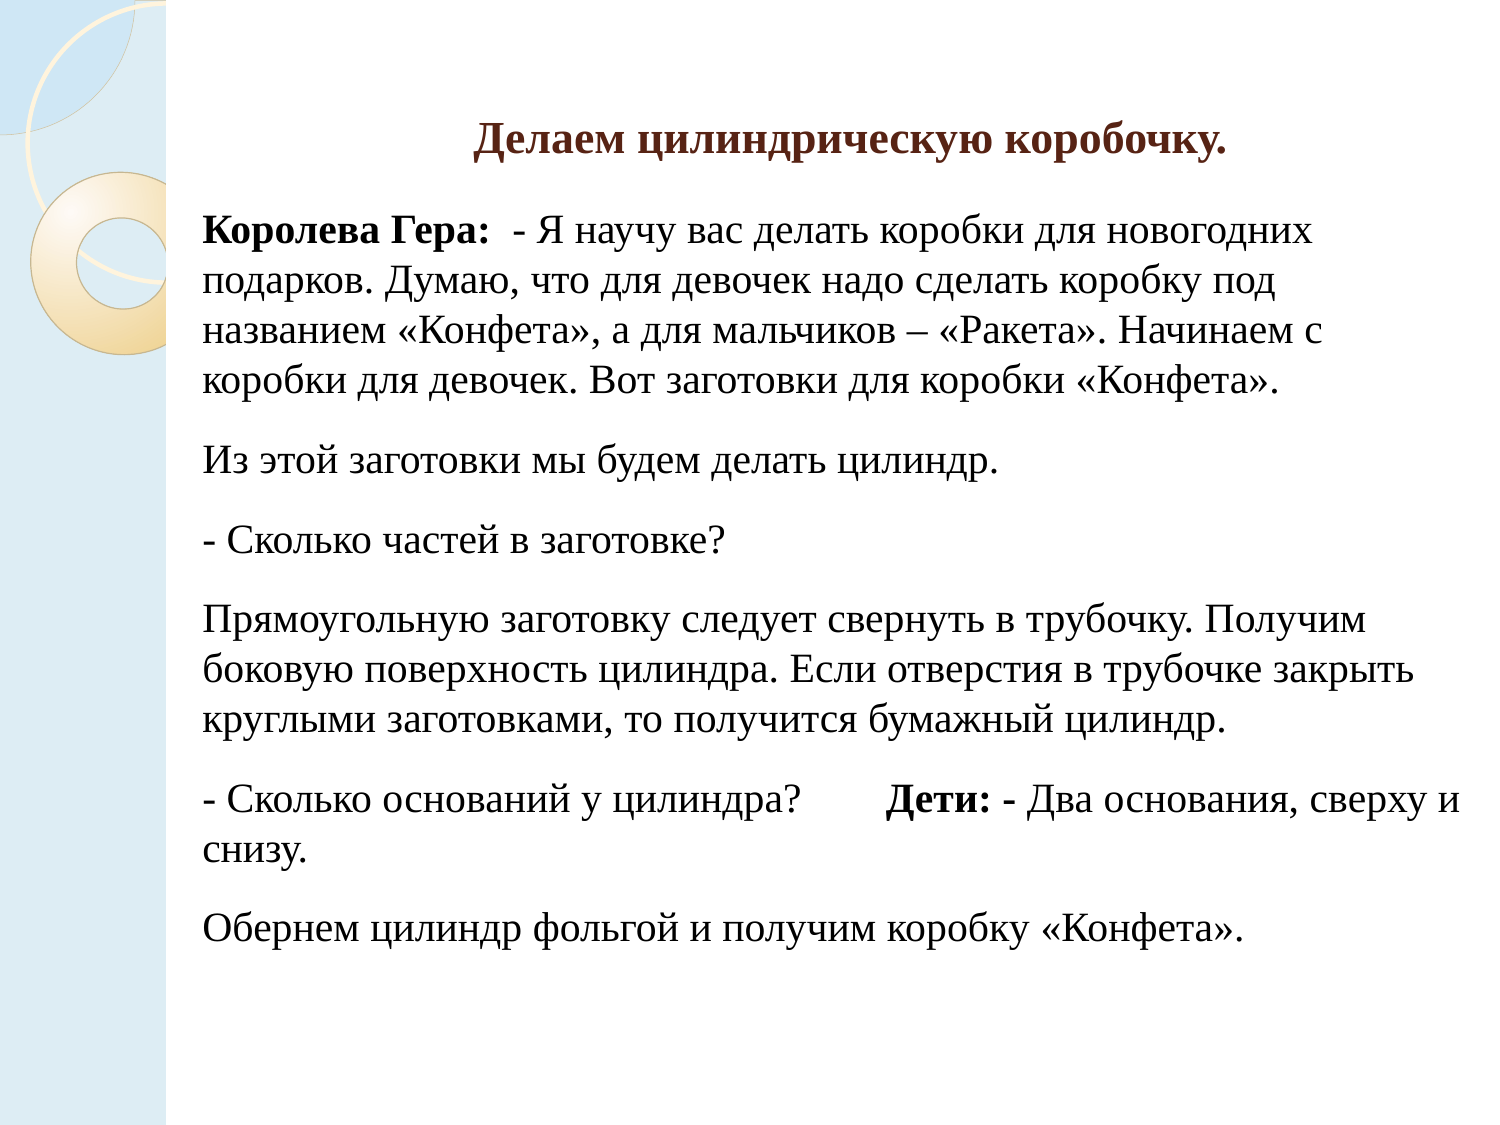

# Делаем цилиндрическую коробочку.
Королева Гера: - Я научу вас делать коробки для новогодних подарков. Думаю, что для девочек надо сделать коробку под названием «Конфета», а для мальчиков – «Ракета». Начинаем с коробки для девочек. Вот заготовки для коробки «Конфета».
Из этой заготовки мы будем делать цилиндр.
- Сколько частей в заготовке?
Прямоугольную заготовку следует свернуть в трубочку. Получим боковую поверхность цилиндра. Если отверстия в трубочке закрыть круглыми заготовками, то получится бумажный цилиндр.
- Сколько оснований у цилиндра? Дети: - Два основания, сверху и снизу.
Обернем цилиндр фольгой и получим коробку «Конфета».